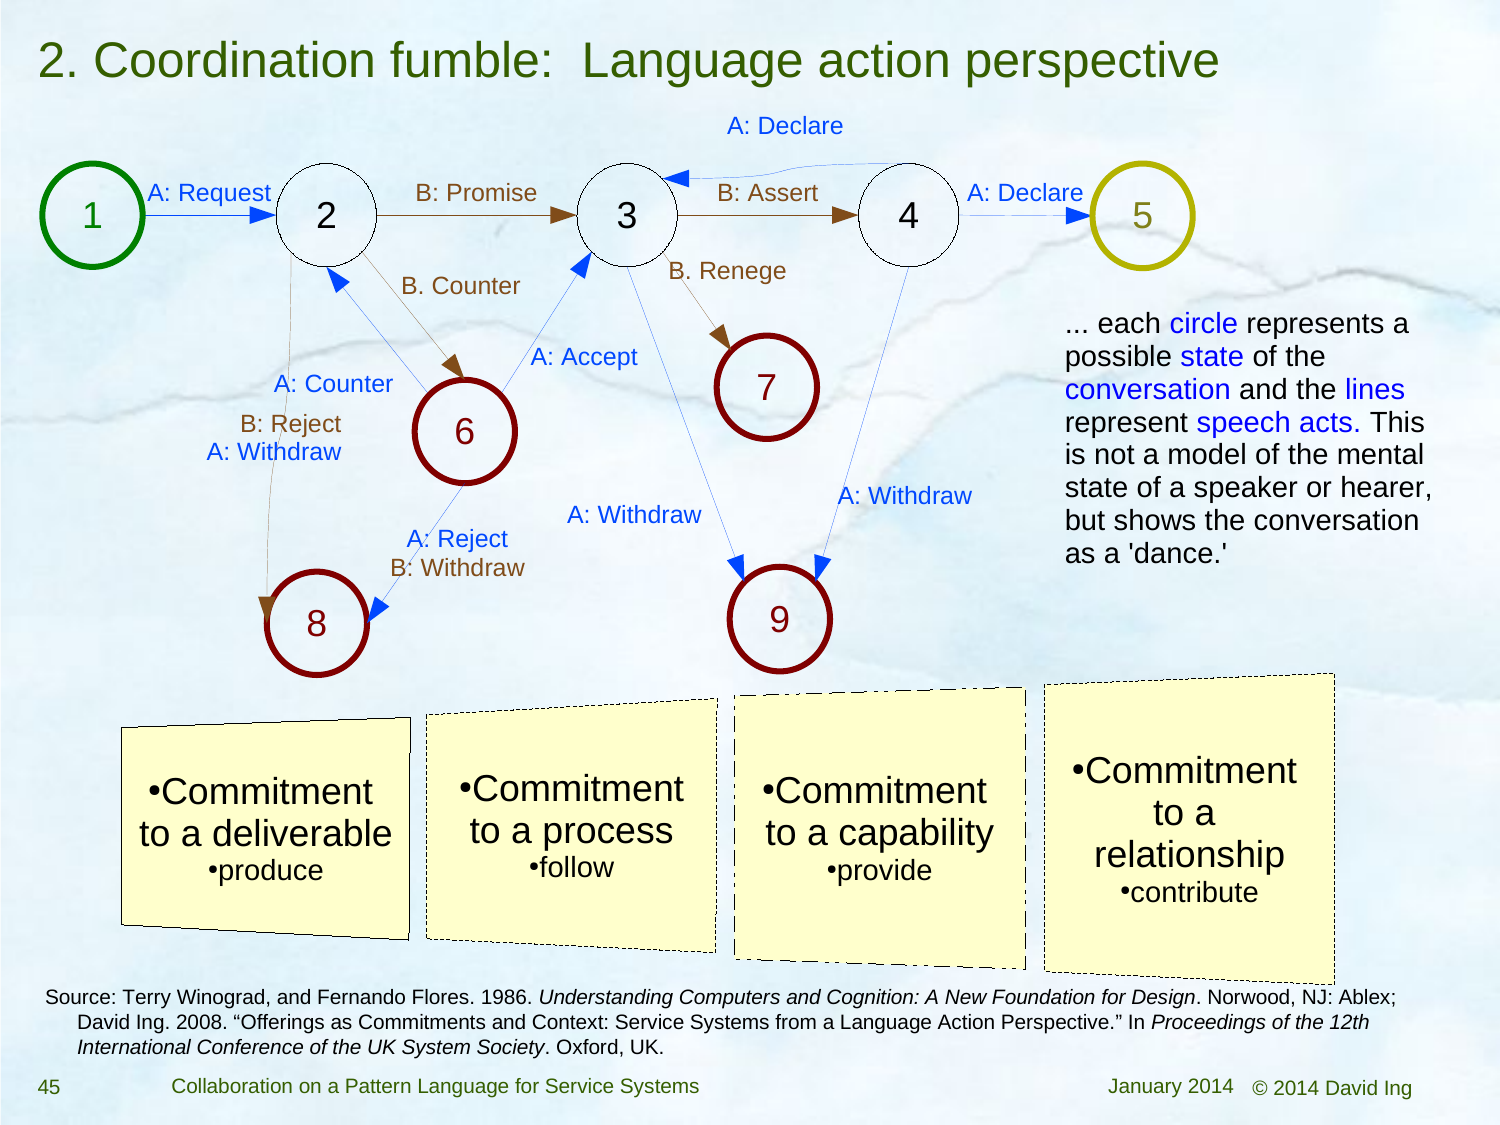

# 2. Coordination fumble: Language action perspective
2
3
4
1
5
... each circle represents a possible state of the conversation and the lines represent speech acts. This is not a model of the mental state of a speaker or hearer, but shows the conversation as a 'dance.'
7
6
9
8
Commitment
to a
relationship
contribute
Commitment
to a capability
provide
Commitment
to a process
follow
Commitment
to a deliverable
produce
Source: Terry Winograd, and Fernando Flores. 1986. Understanding Computers and Cognition: A New Foundation for Design. Norwood, NJ: Ablex; David Ing. 2008. “Offerings as Commitments and Context: Service Systems from a Language Action Perspective.” In Proceedings of the 12th International Conference of the UK System Society. Oxford, UK.
-
Collaboration on a Pattern Language for Service Systems
January 2014
45